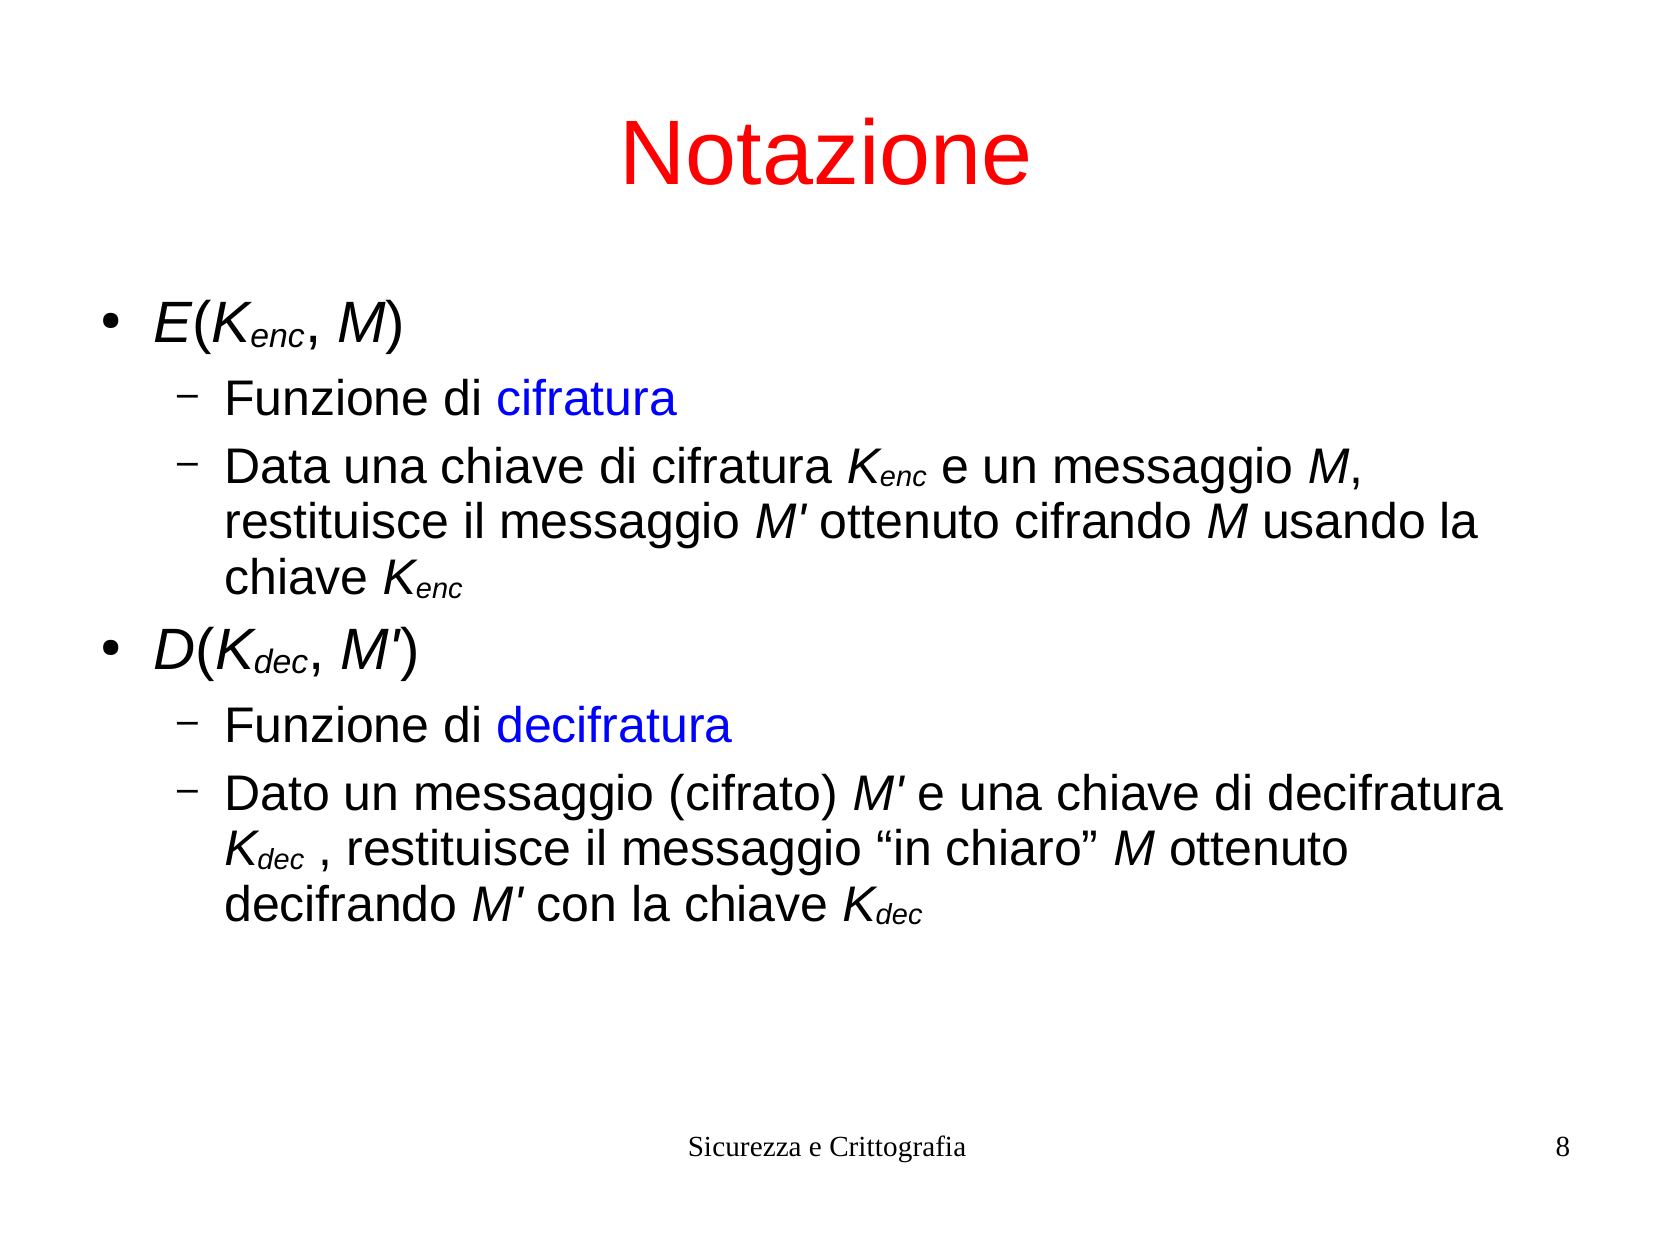

# Notazione
E(Kenc, M)
Funzione di cifratura
Data una chiave di cifratura Kenc e un messaggio M, restituisce il messaggio M' ottenuto cifrando M usando la chiave Kenc
D(Kdec, M')
Funzione di decifratura
Dato un messaggio (cifrato) M' e una chiave di decifratura Kdec , restituisce il messaggio “in chiaro” M ottenuto decifrando M' con la chiave Kdec
Sicurezza e Crittografia
8